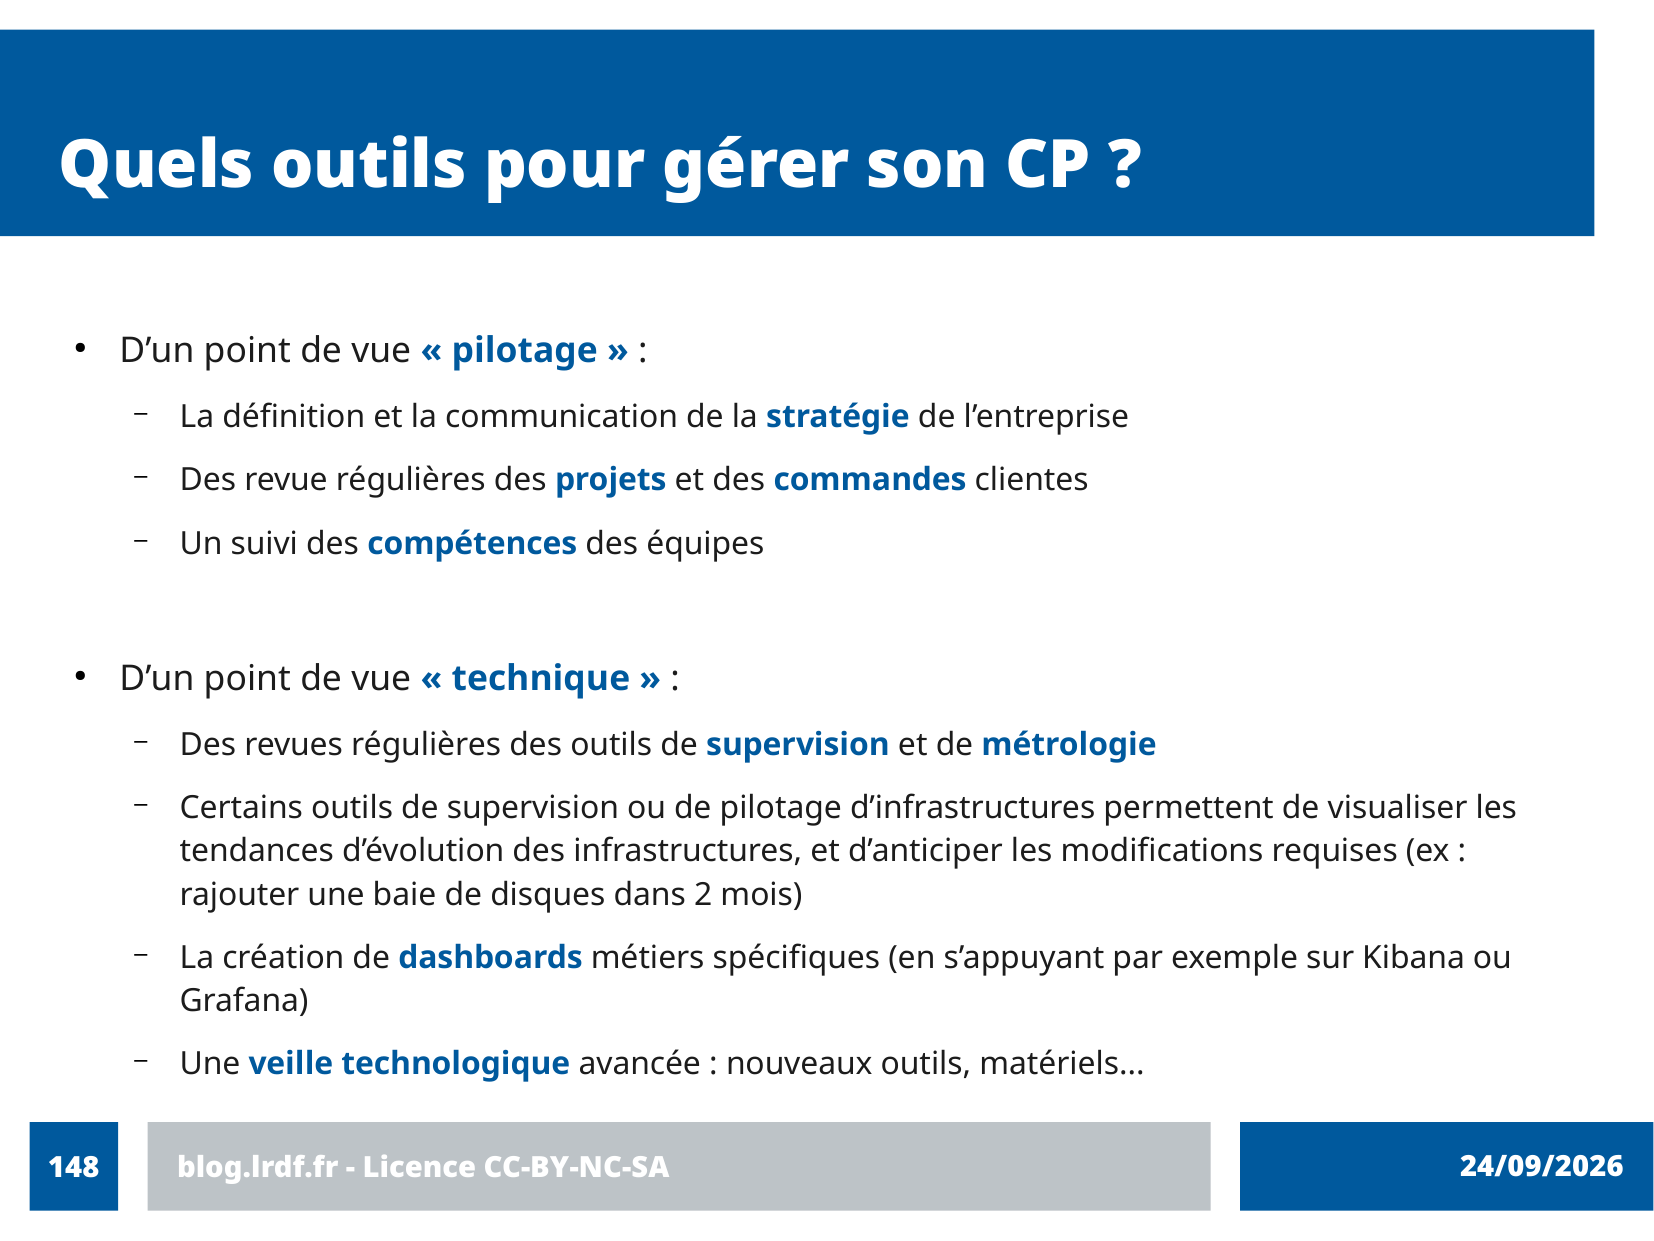

# Quels outils pour gérer son CP ?
D’un point de vue « pilotage » :
La définition et la communication de la stratégie de l’entreprise
Des revue régulières des projets et des commandes clientes
Un suivi des compétences des équipes
D’un point de vue « technique » :
Des revues régulières des outils de supervision et de métrologie
Certains outils de supervision ou de pilotage d’infrastructures permettent de visualiser les tendances d’évolution des infrastructures, et d’anticiper les modifications requises (ex : rajouter une baie de disques dans 2 mois)
La création de dashboards métiers spécifiques (en s’appuyant par exemple sur Kibana ou Grafana)
Une veille technologique avancée : nouveaux outils, matériels...
148
blog.lrdf.fr - Licence CC-BY-NC-SA